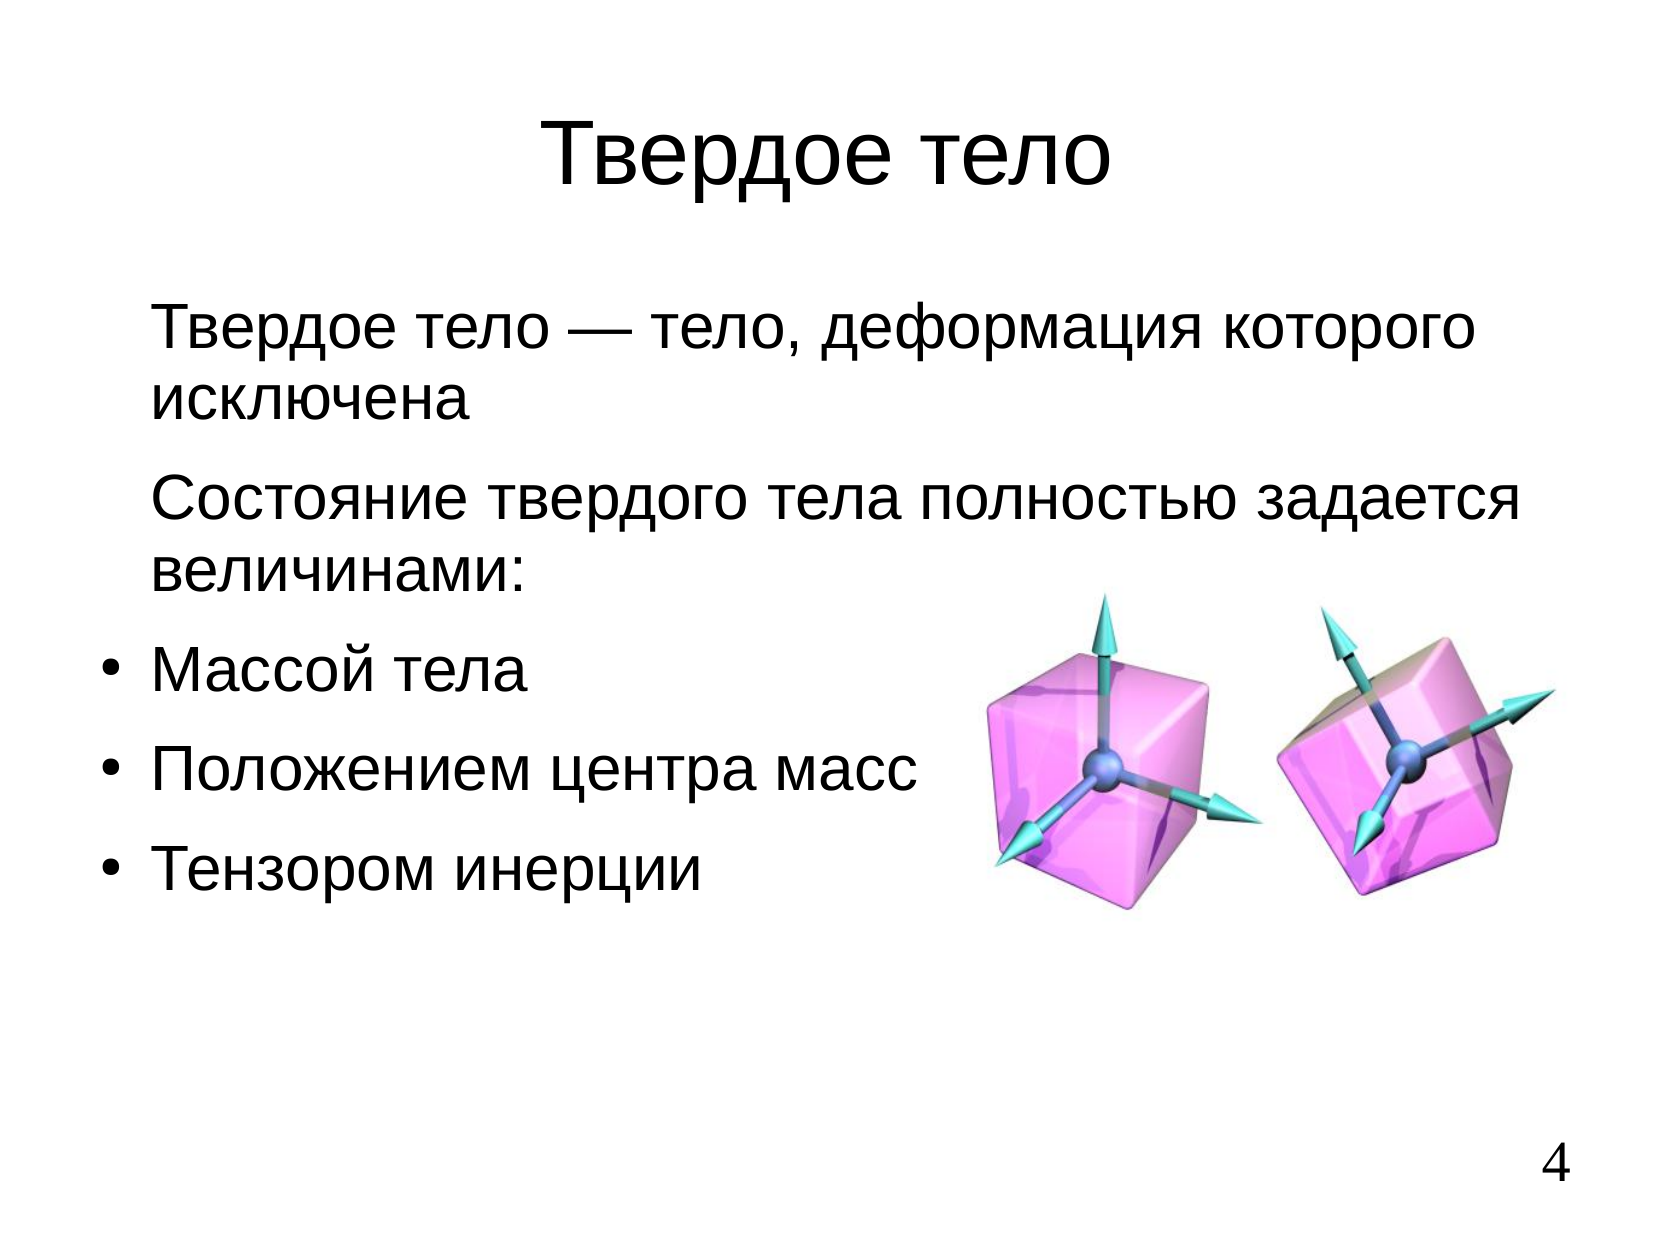

# Твердое тело
Твердое тело — тело, деформация которого исключена
Состояние твердого тела полностью задается величинами:
Массой тела
Положением центра масс
Тензором инерции
4